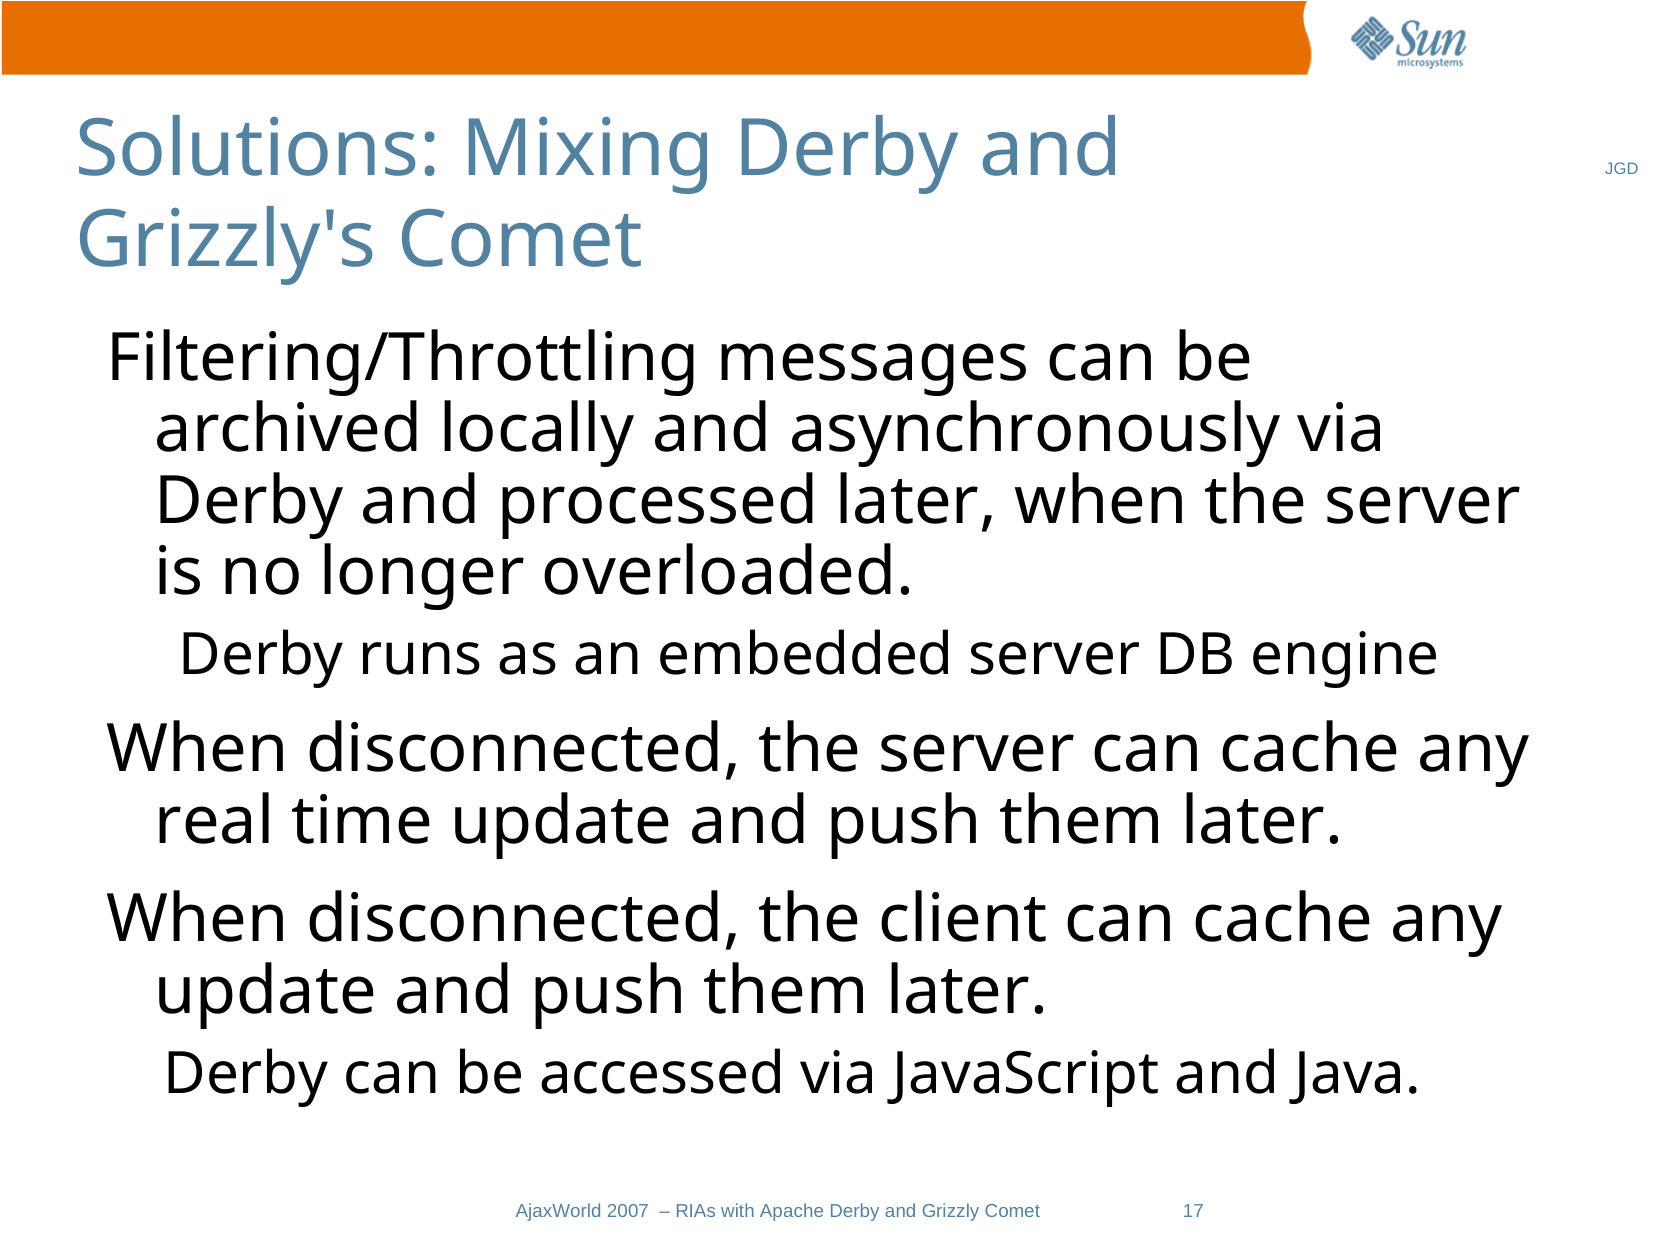

# Solutions: Mixing Derby and Grizzly's Comet
Filtering/Throttling messages can be archived locally and asynchronously via Derby and processed later, when the server is no longer overloaded.
 Derby runs as an embedded server DB engine
When disconnected, the server can cache any real time update and push them later.
When disconnected, the client can cache any update and push them later.
Derby can be accessed via JavaScript and Java.